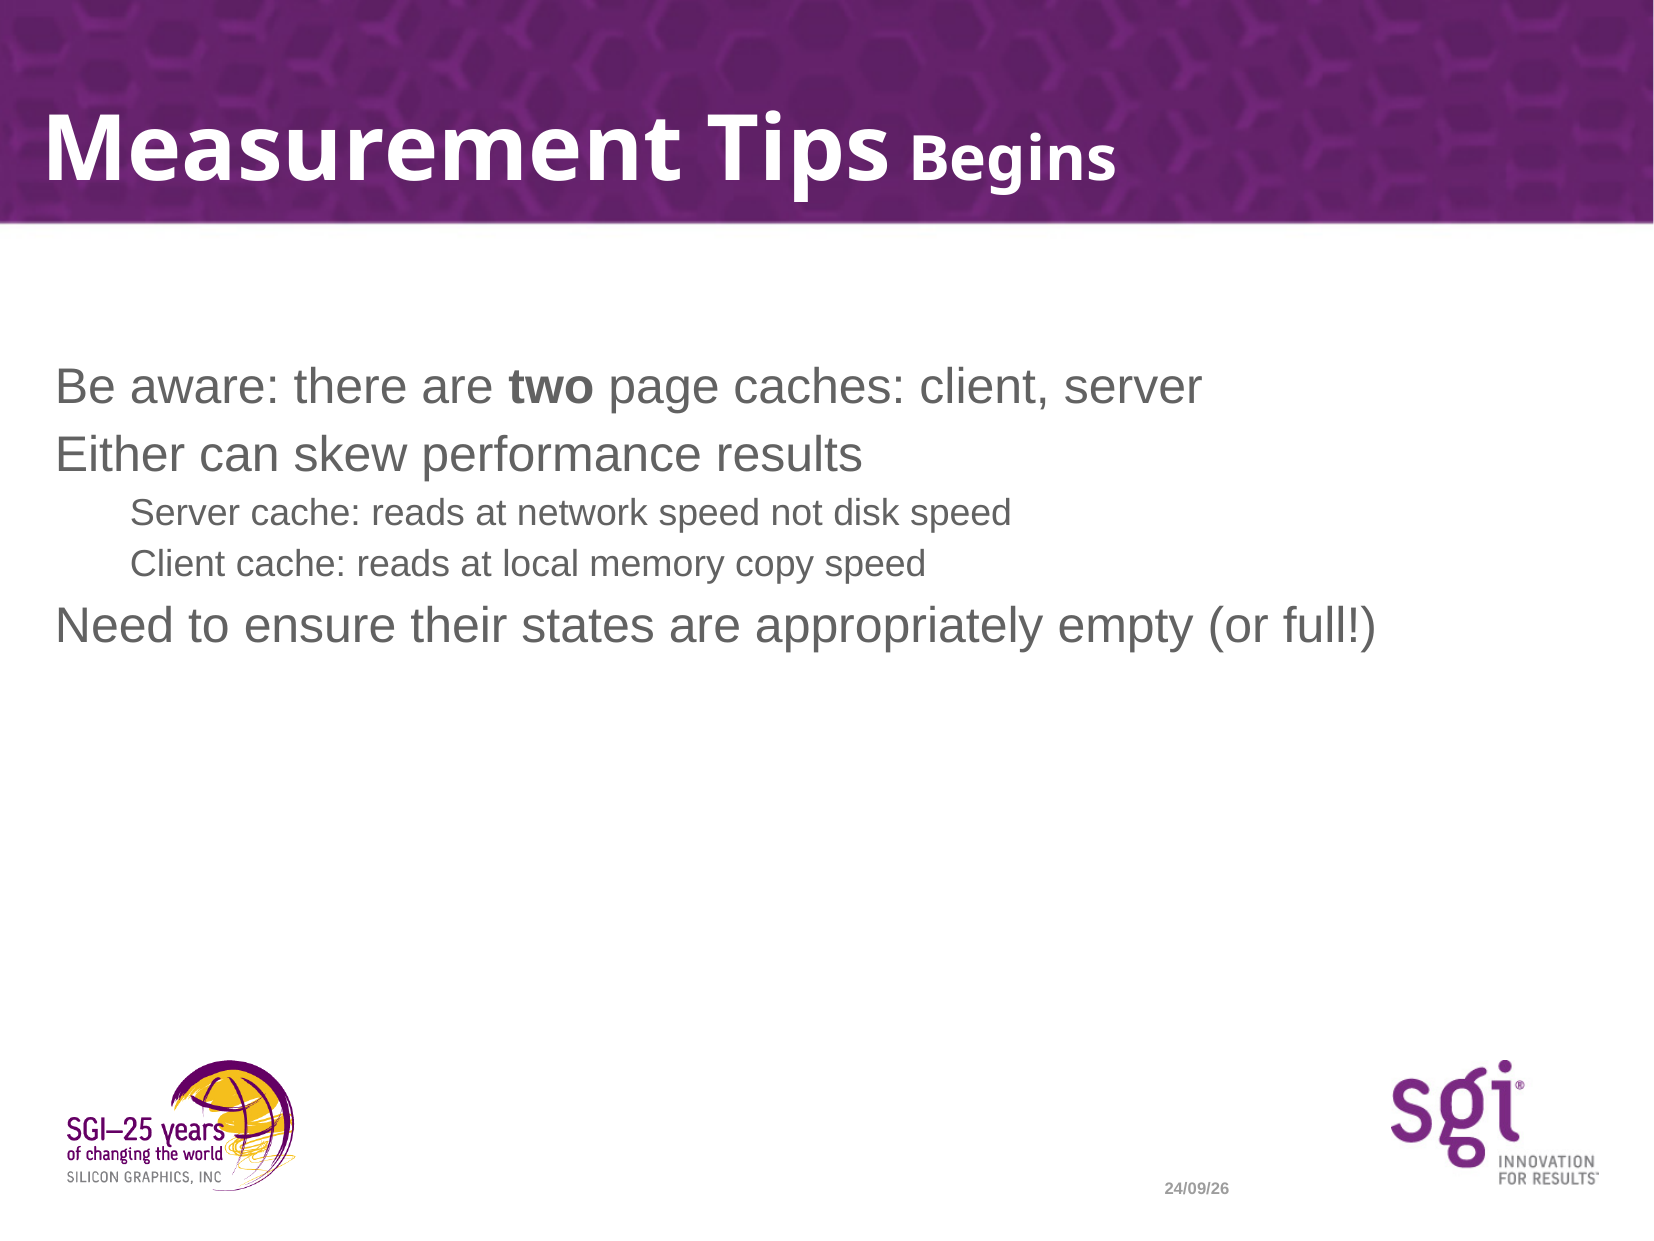

# Measurement Tips Begins
Be aware: there are two page caches: client, server
Either can skew performance results
Server cache: reads at network speed not disk speed
Client cache: reads at local memory copy speed
Need to ensure their states are appropriately empty (or full!)